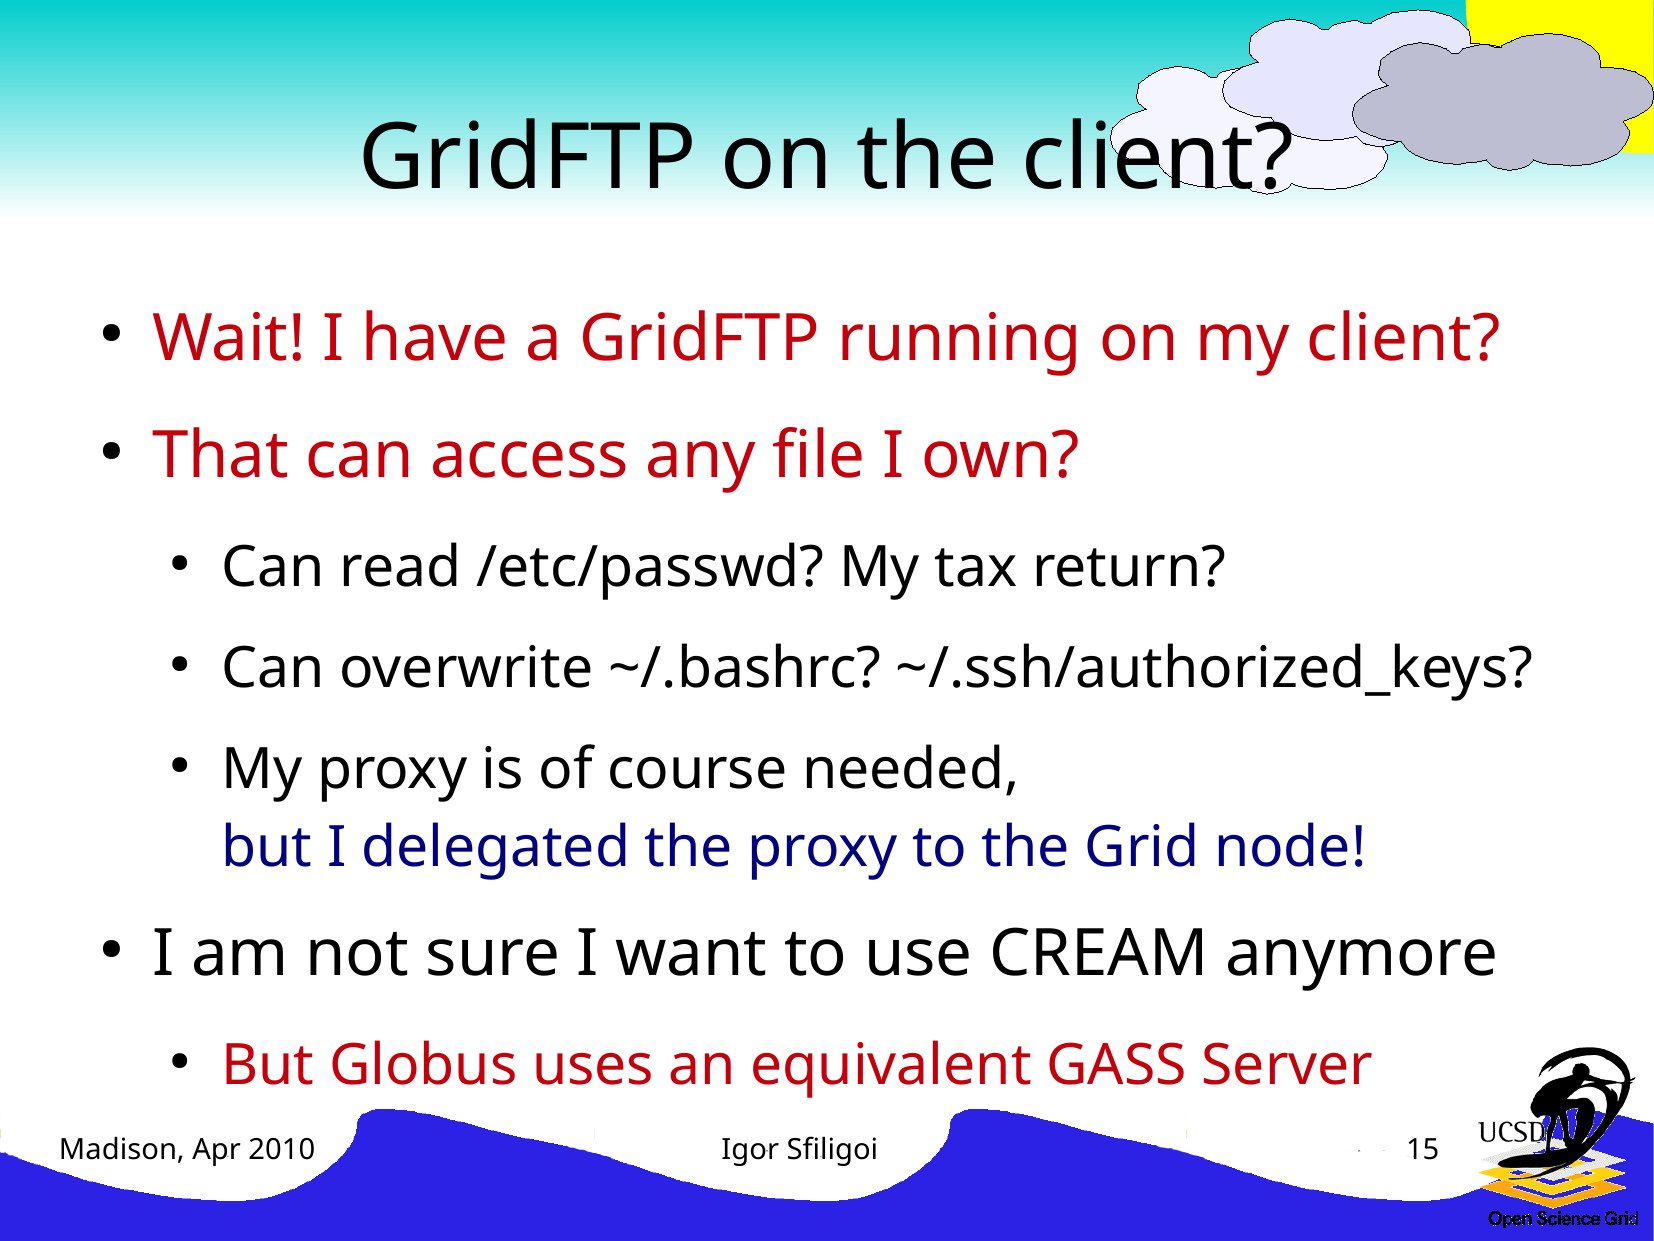

# GridFTP on the client?
Wait! I have a GridFTP running on my client?
That can access any file I own?
Can read /etc/passwd? My tax return?
Can overwrite ~/.bashrc? ~/.ssh/authorized_keys?
My proxy is of course needed,
but I delegated the proxy to the Grid node!
I am not sure I want to use CREAM anymore
But Globus uses an equivalent GASS Server
15